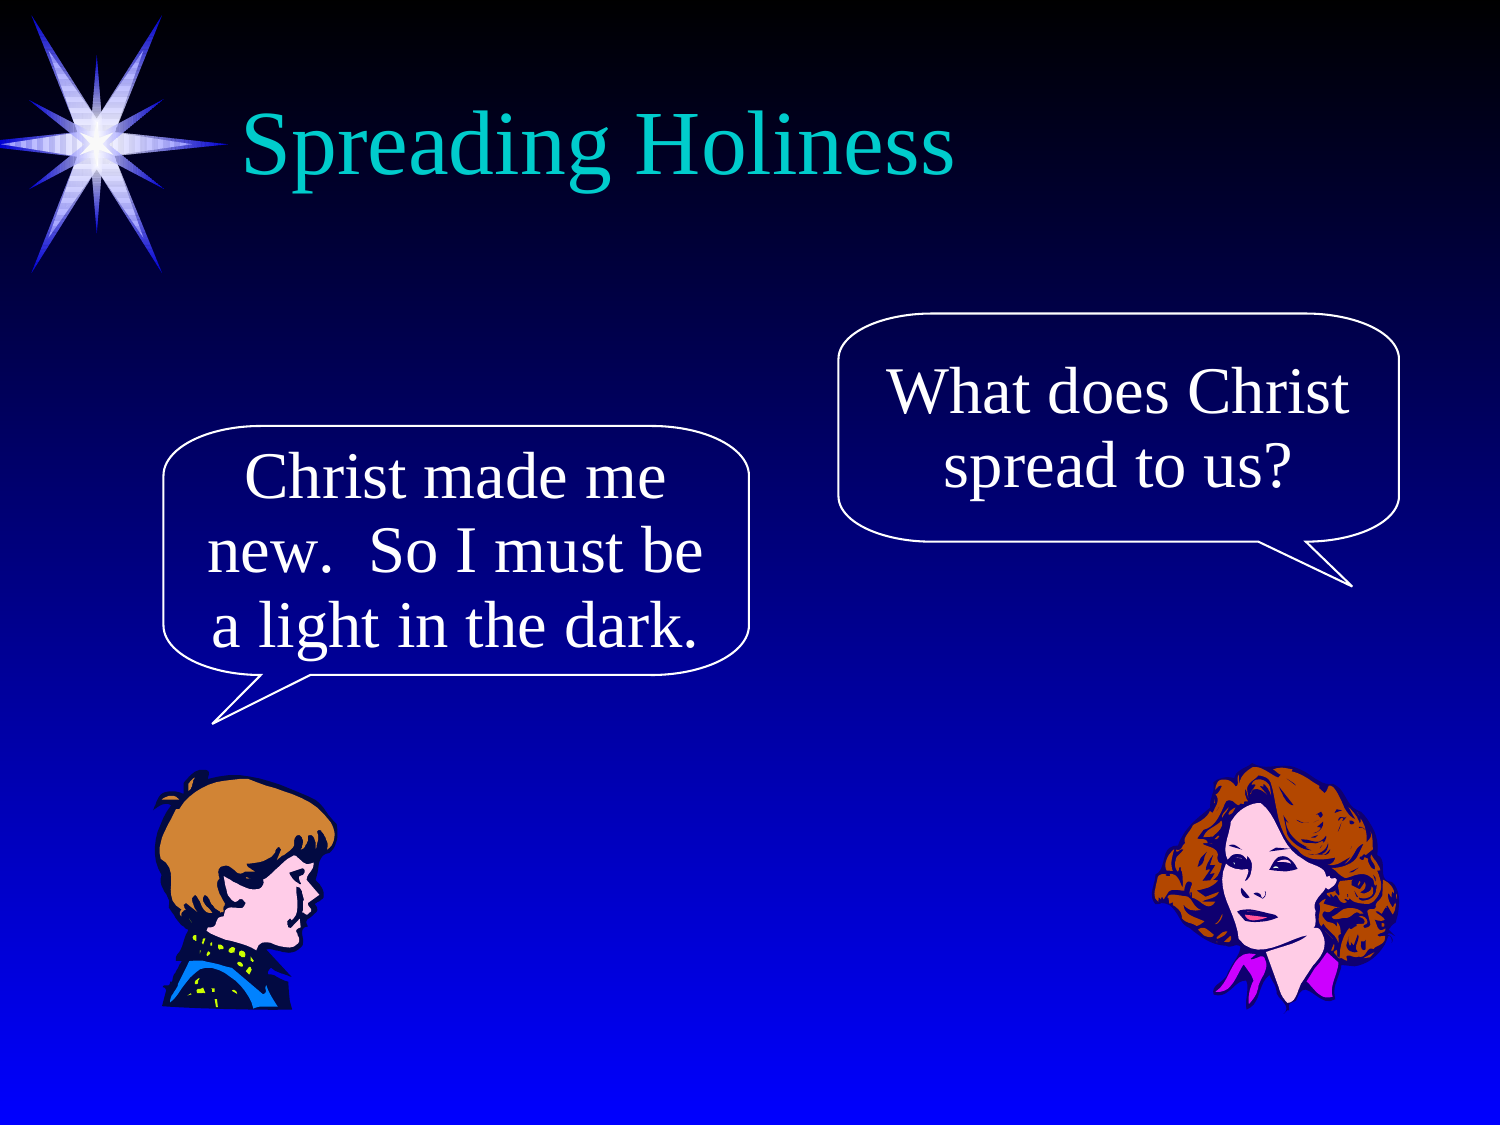

# Spreading Holiness
What does Christ
spread to us?
Christ made me
new. So I must be
a light in the dark.